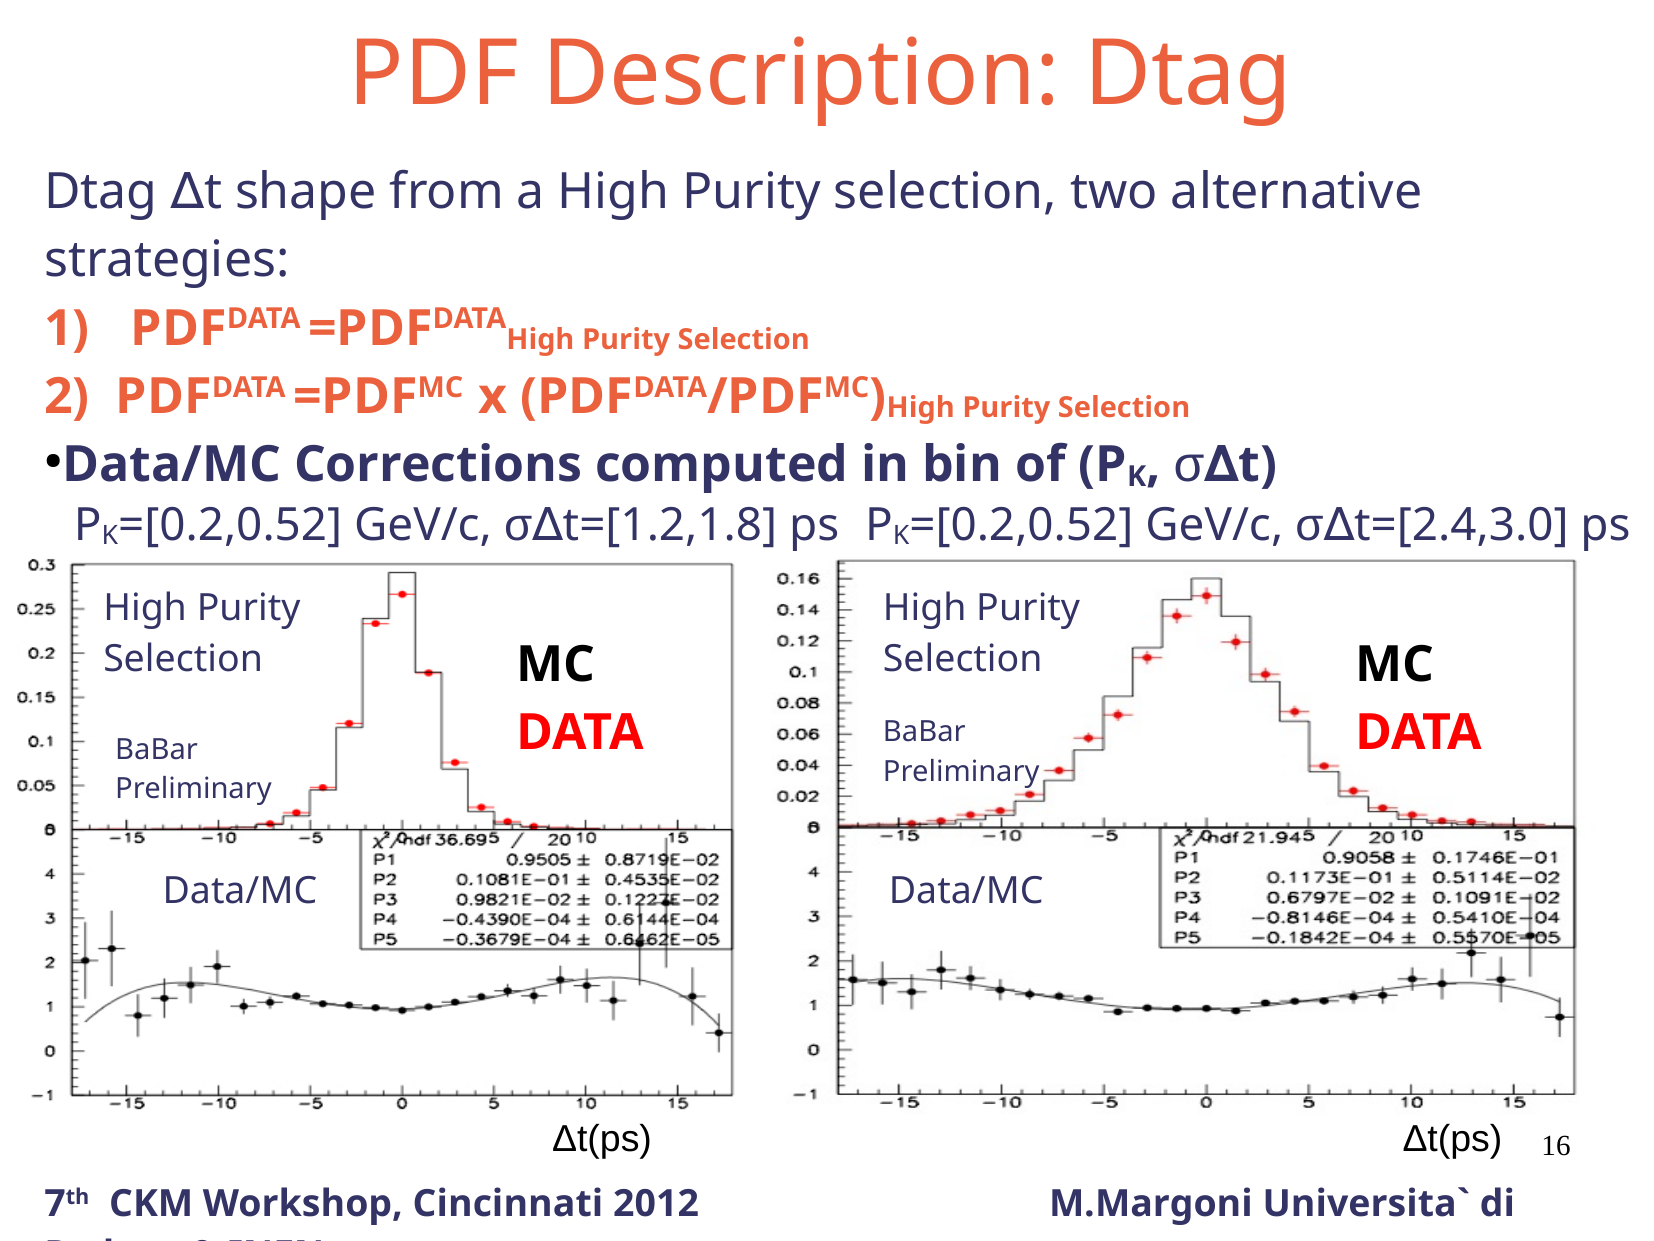

# PDF Description: Dtag
Dtag ∆t shape from a High Purity selection, two alternative strategies:
1) PDFDATA =PDFDATAHigh Purity Selection
2) PDFDATA =PDFMC x (PDFDATA/PDFMC)High Purity Selection
Data/MC Corrections computed in bin of (PK, σ∆t)
PK=[0.2,0.52] GeV/c, σ∆t=[1.2,1.8] ps
PK=[0.2,0.52] GeV/c, σ∆t=[2.4,3.0] ps
High Purity Selection
High Purity Selection
MC
DATA
MC
DATA
BaBar
Preliminary
BaBar
Preliminary
Data/MC
Data/MC
Δt(ps)
Δt(ps)
16
7th CKM Workshop, Cincinnati 2012 M.Margoni Universita` di Padova & INFN